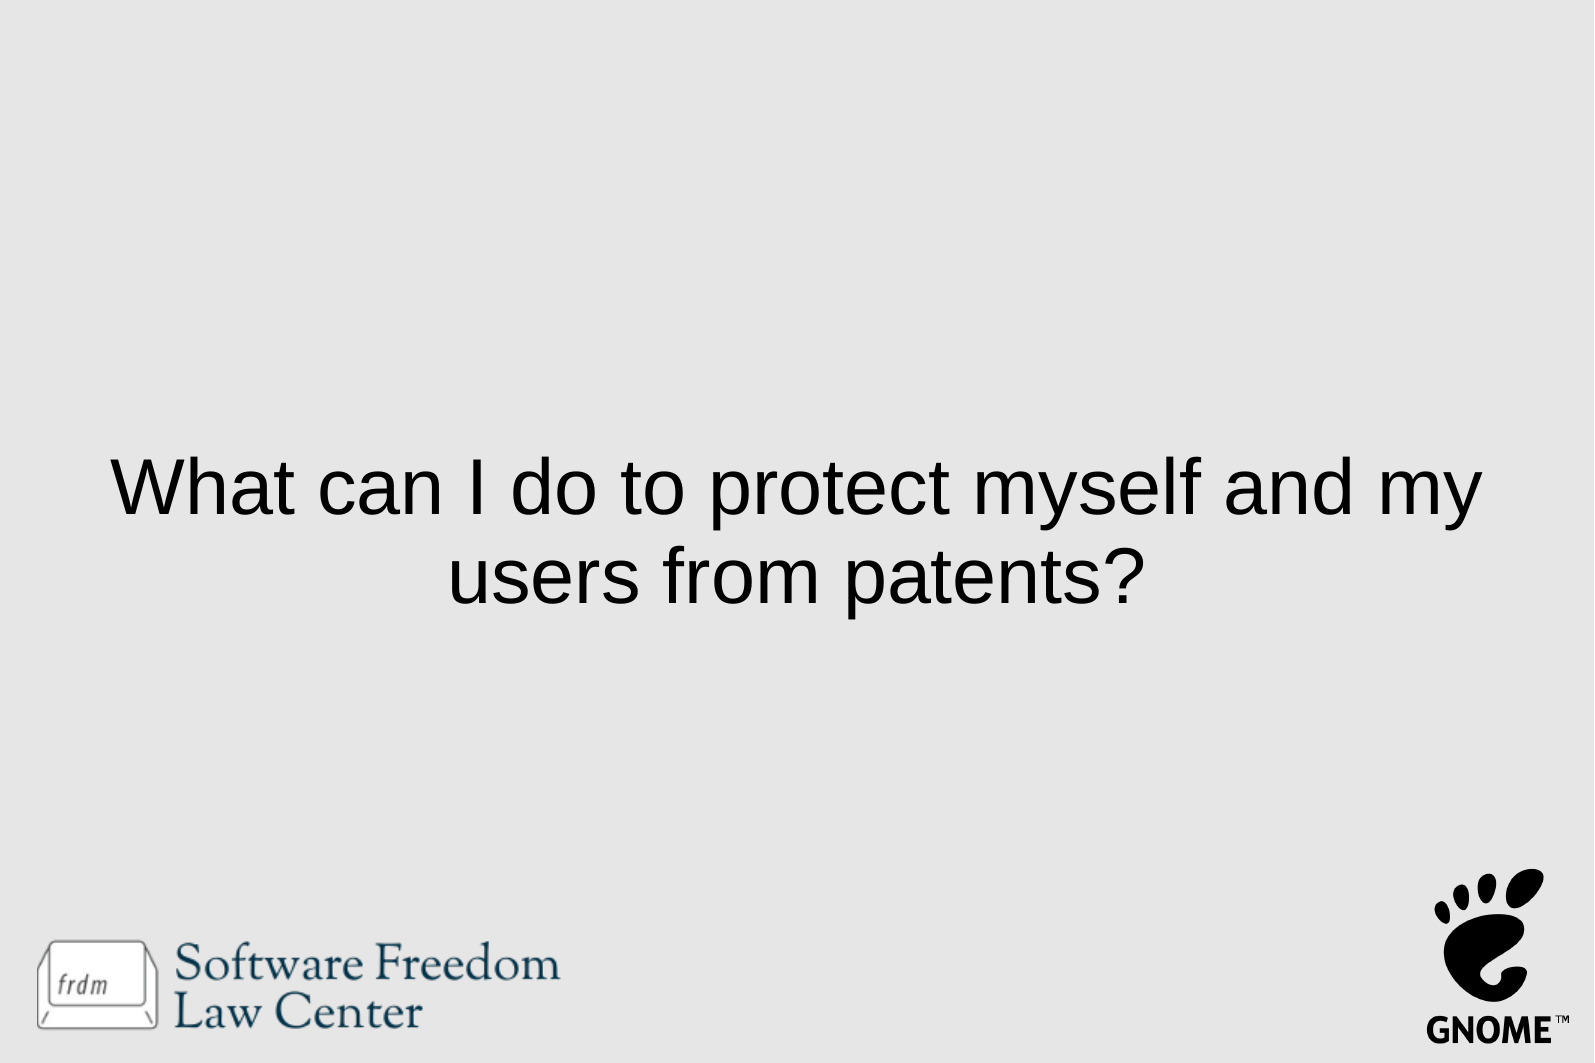

# What can I do to protect myself and my users from patents?